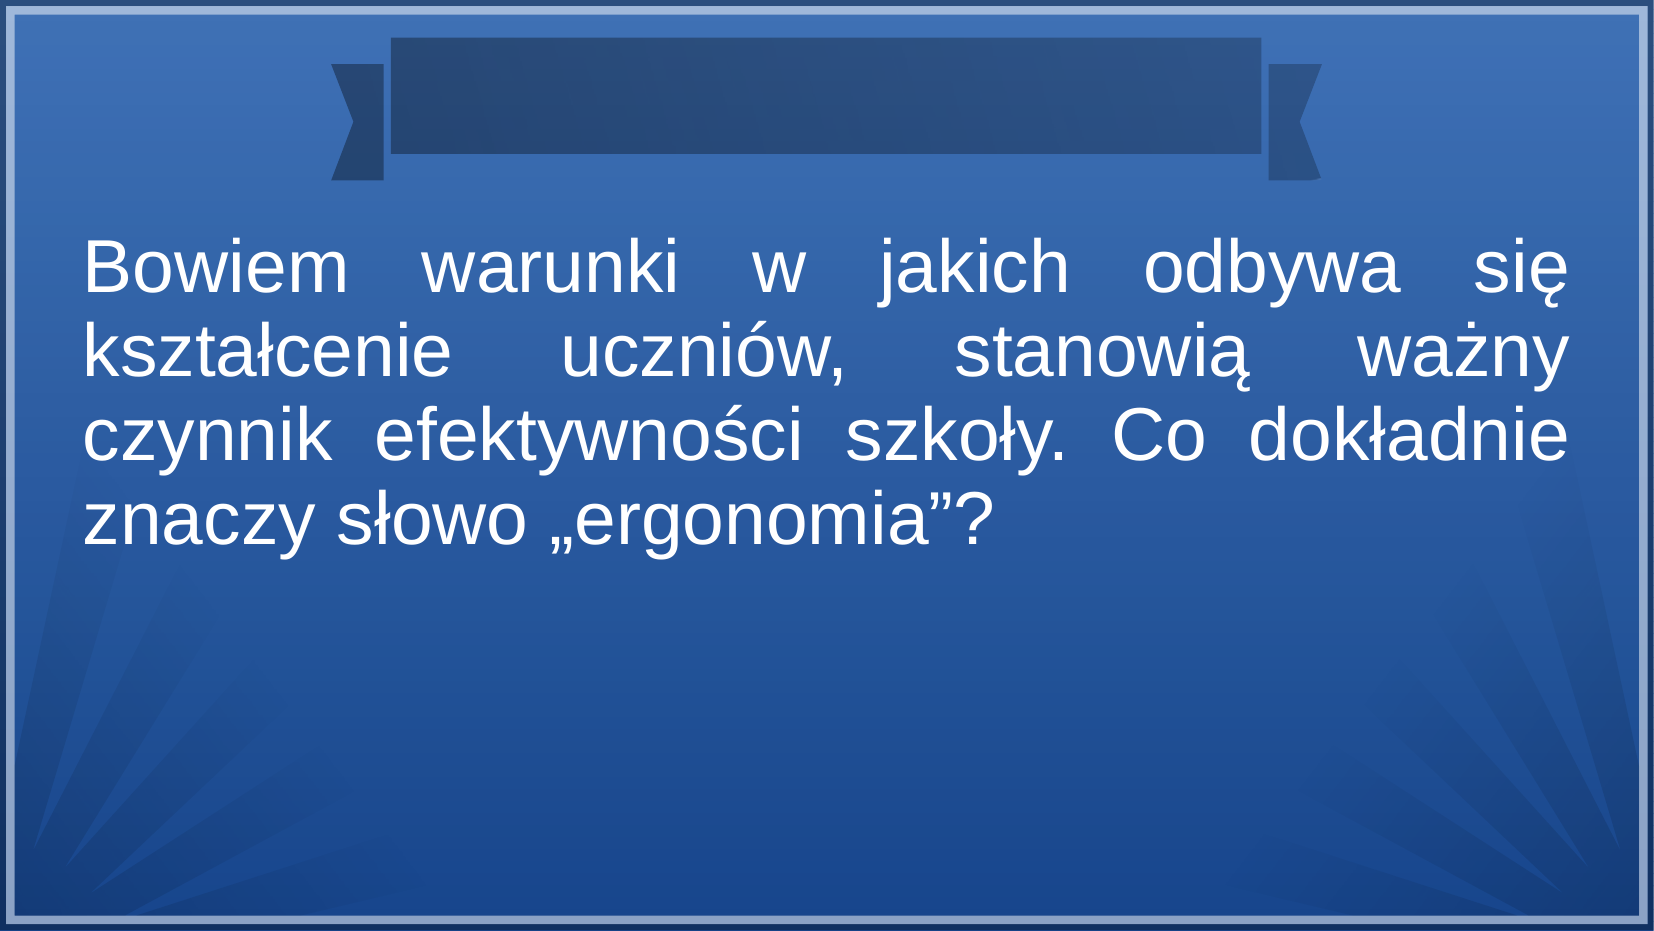

#
Bowiem warunki w jakich odbywa się kształcenie uczniów, stanowią ważny czynnik efektywności szkoły. Co dokładnie znaczy słowo „ergonomia”?